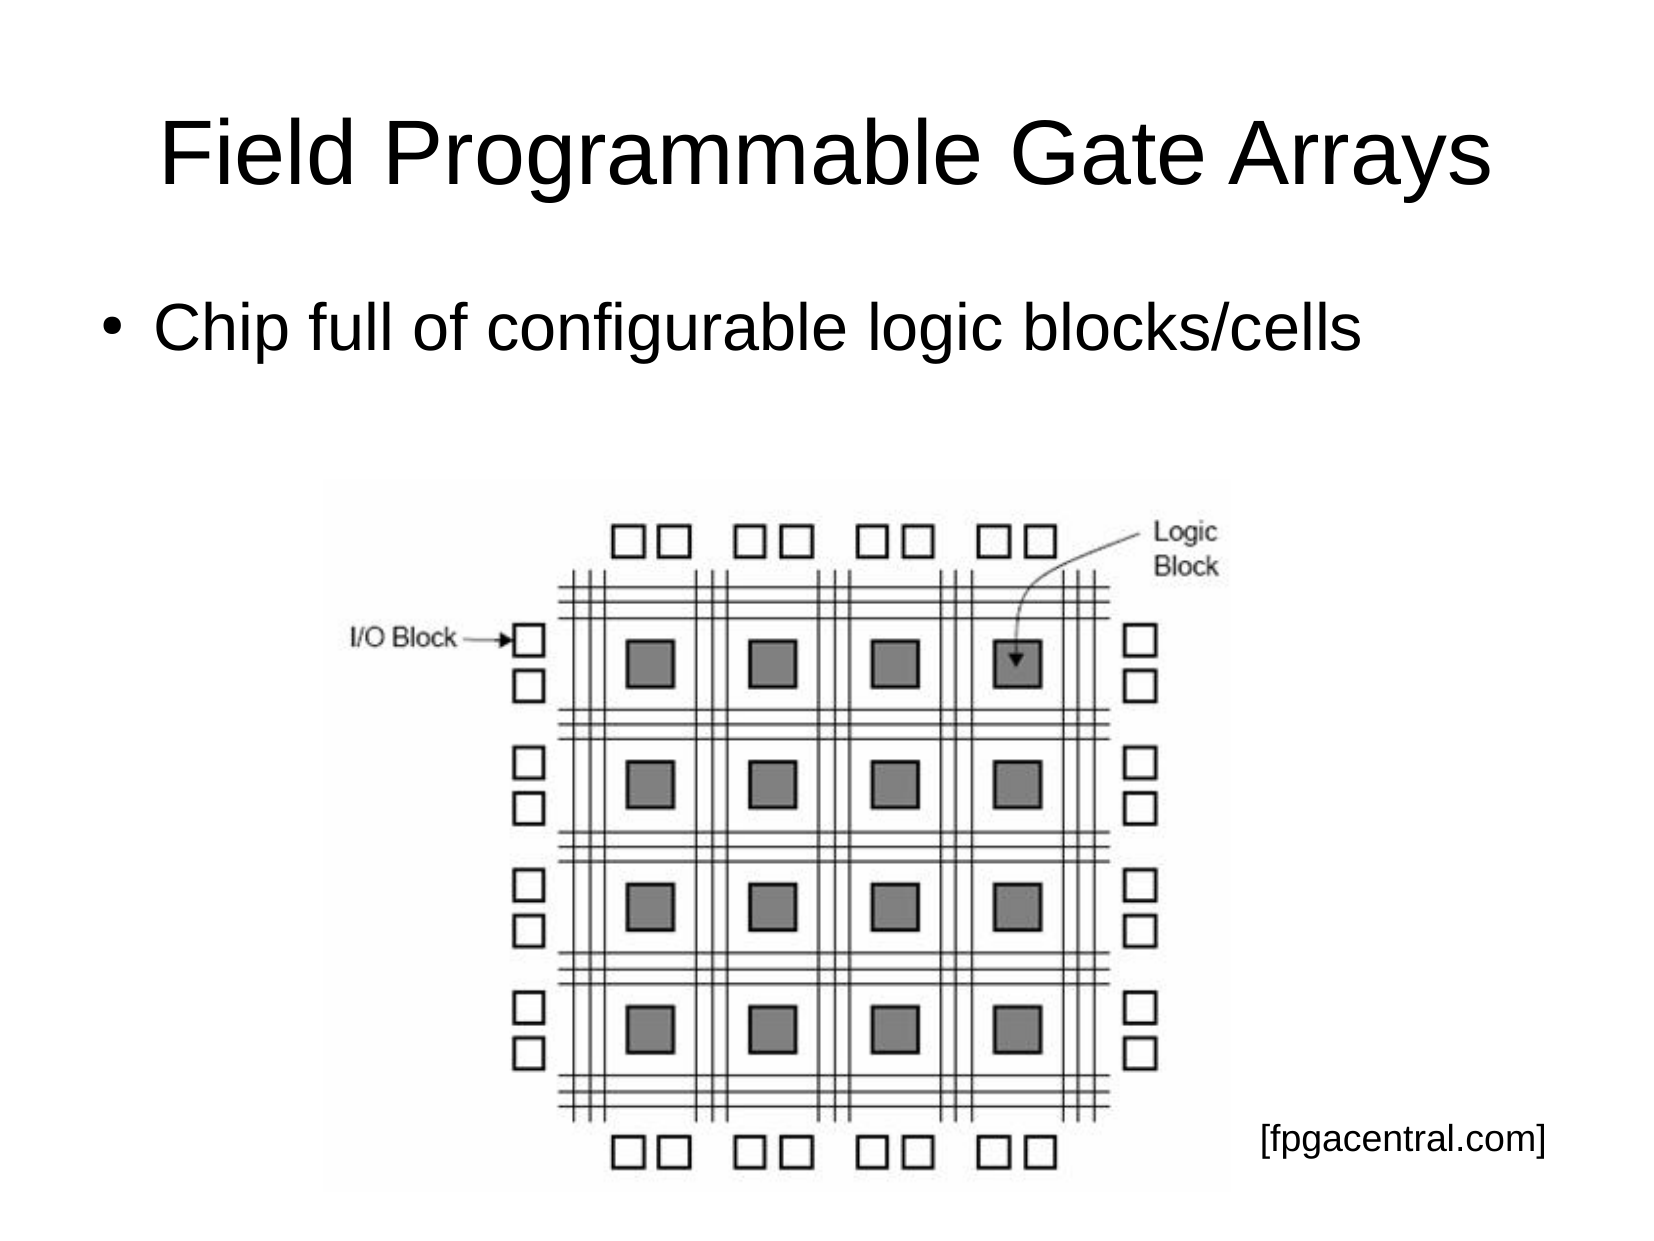

# Field Programmable Gate Arrays
Chip full of configurable logic blocks/cells
[fpgacentral.com]